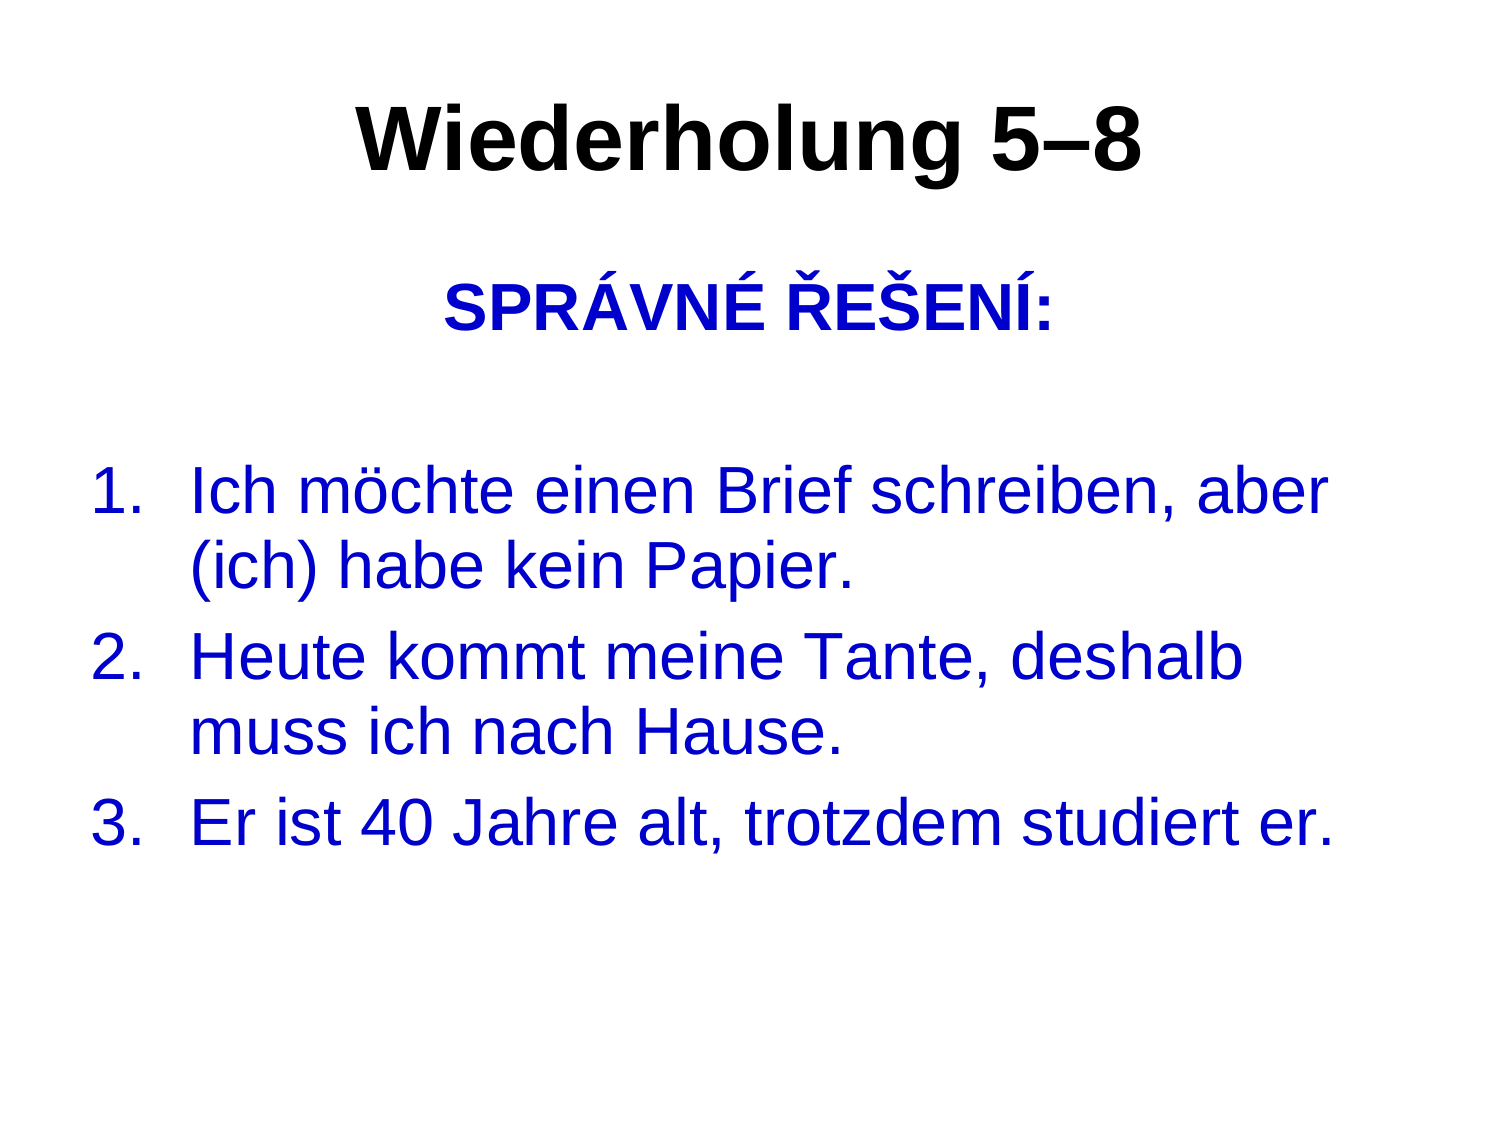

# Wiederholung 5–8
SPRÁVNÉ ŘEŠENÍ:
Ich möchte einen Brief schreiben, aber (ich) habe kein Papier.
Heute kommt meine Tante, deshalb muss ich nach Hause.
Er ist 40 Jahre alt, trotzdem studiert er.